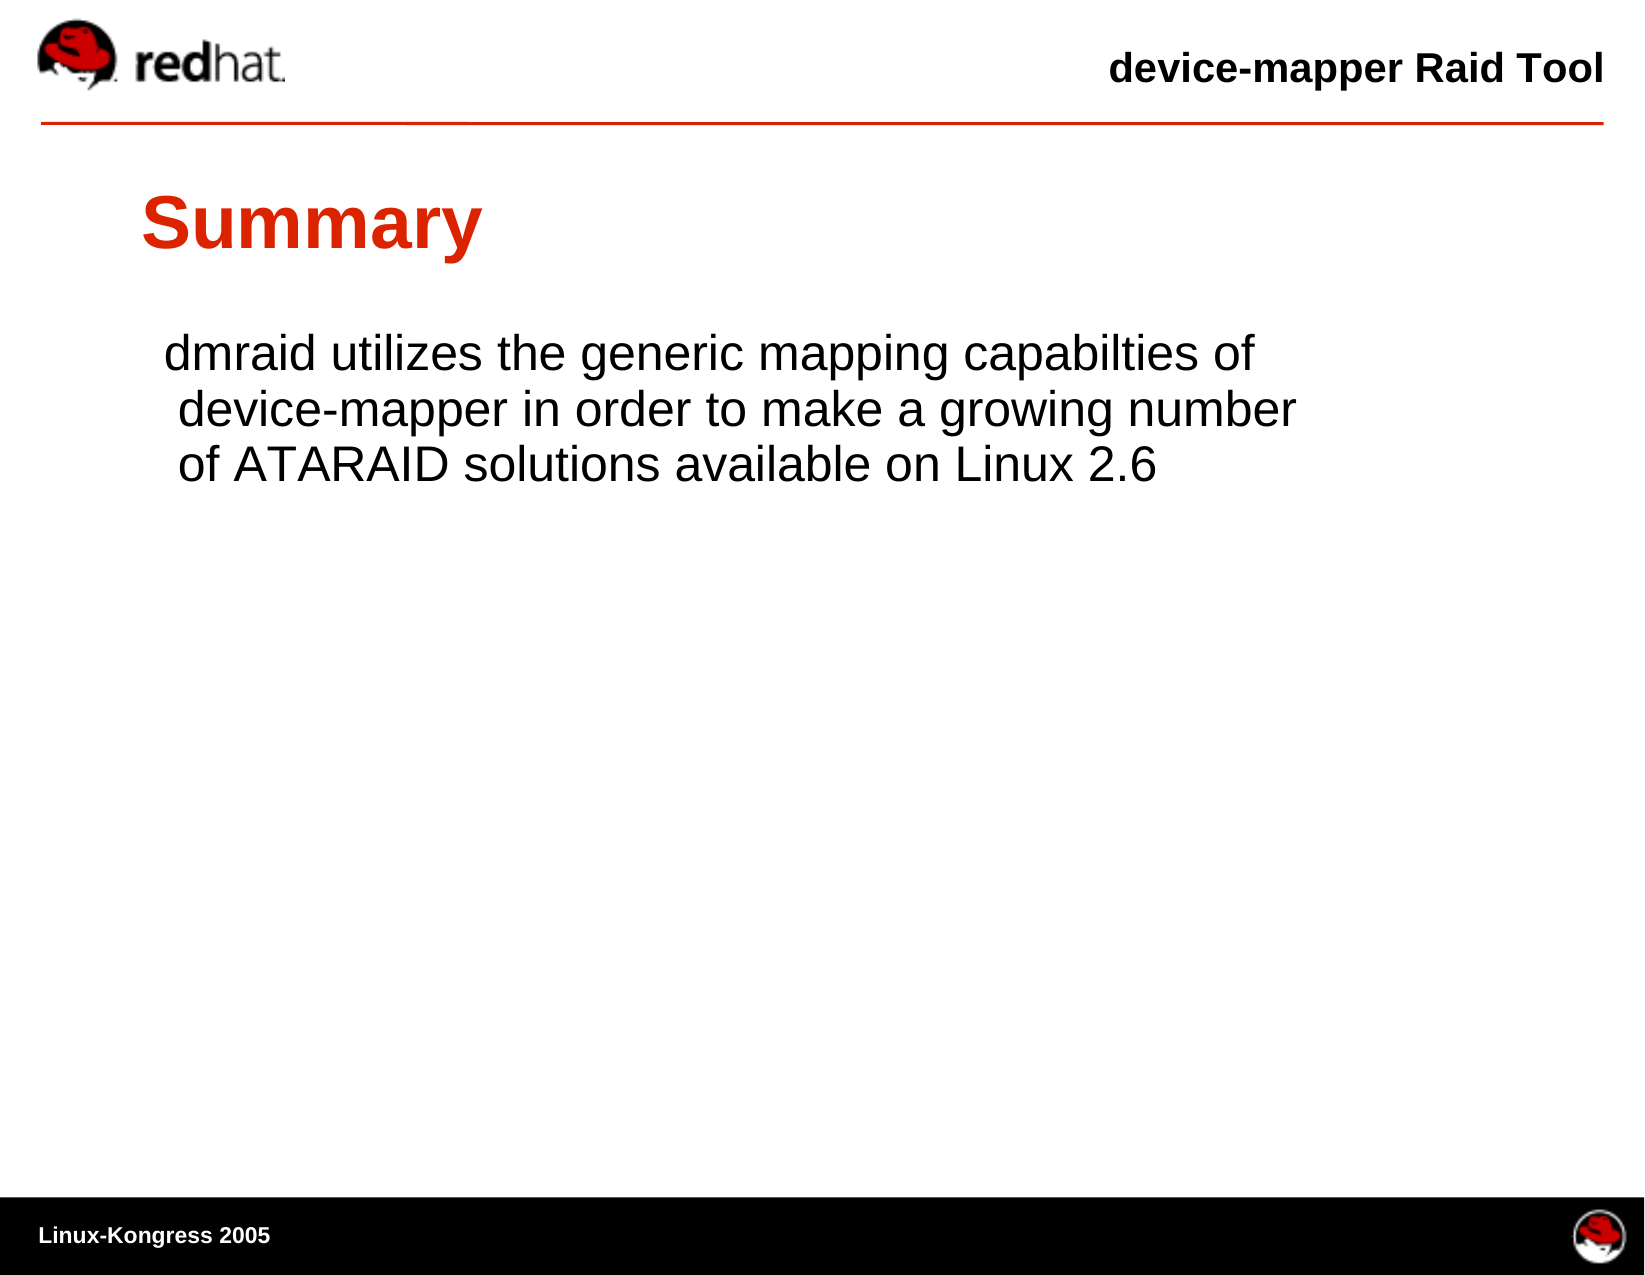

device-mapper Raid Tool
Summary
 dmraid utilizes the generic mapping capabilties of
 device-mapper in order to make a growing number
 of ATARAID solutions available on Linux 2.6
Linux-Kongress 2005